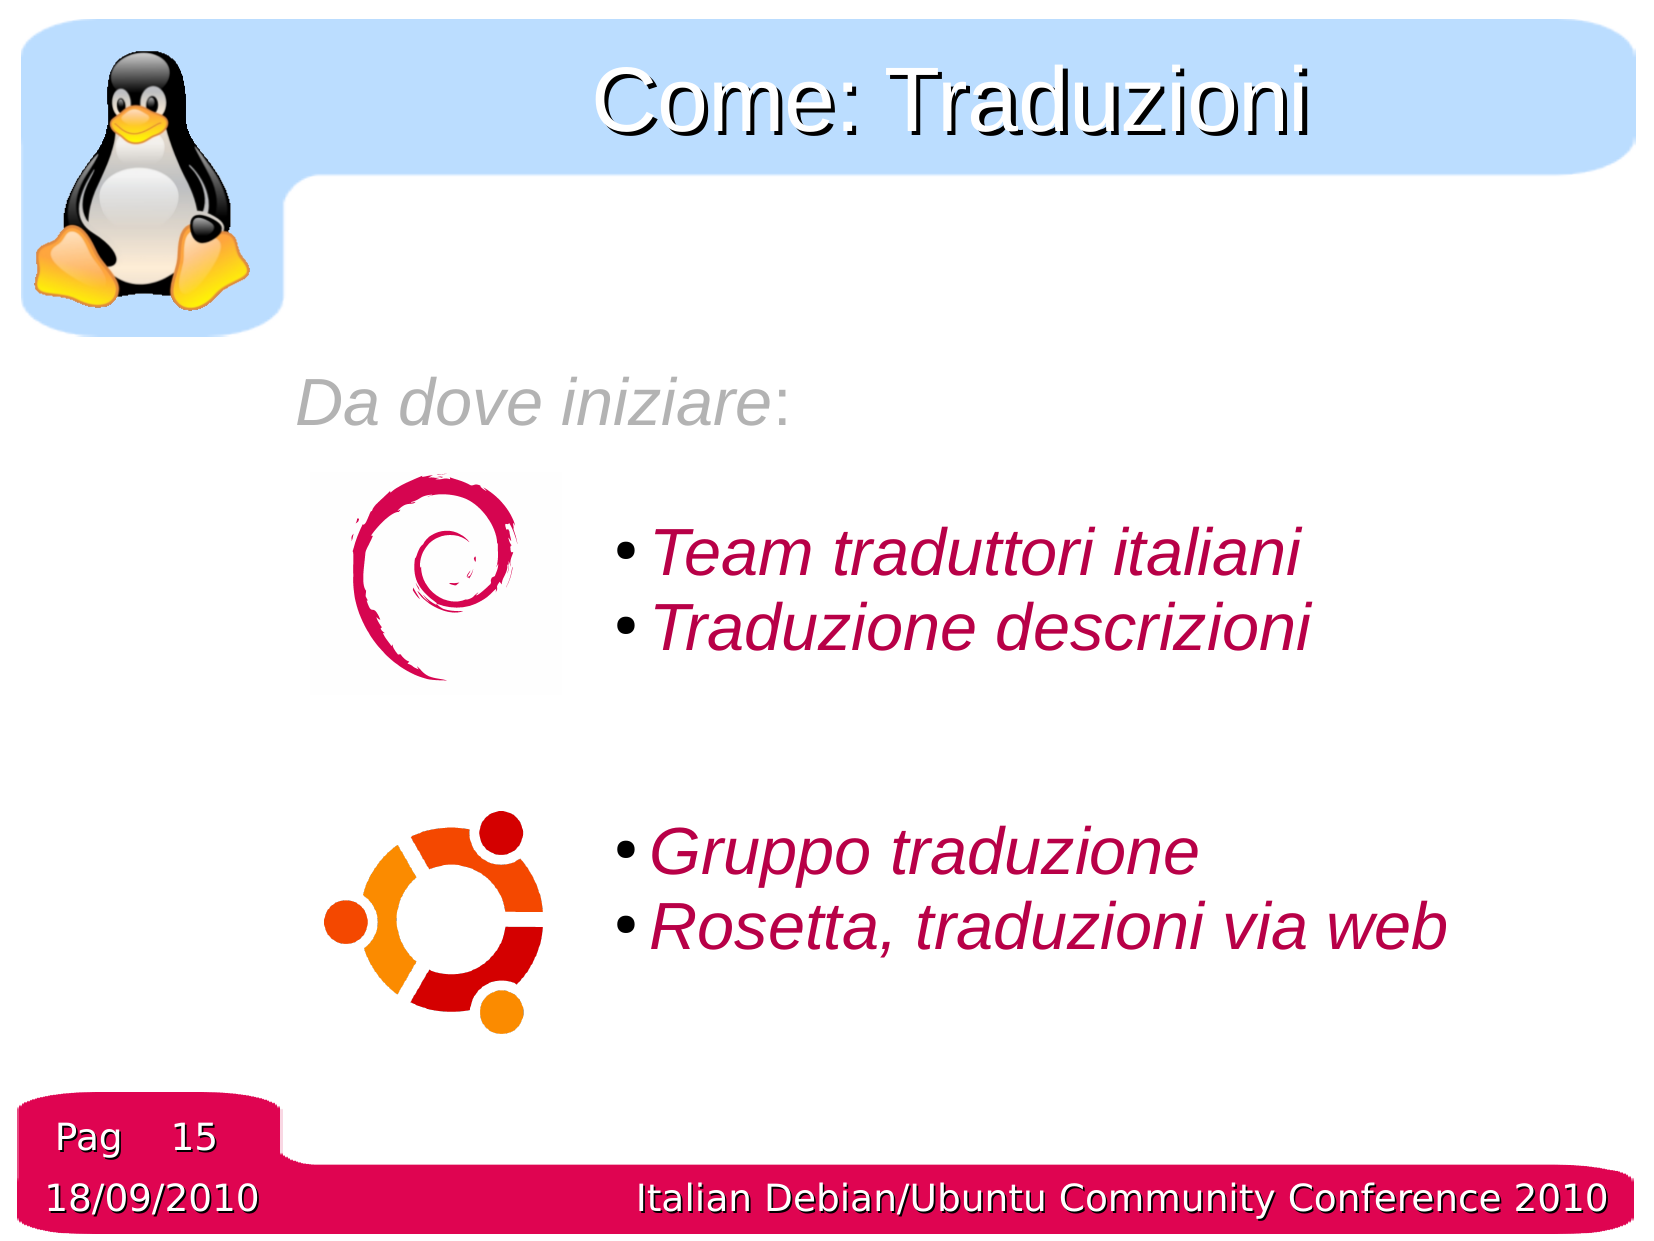

# Come: Traduzioni
Da dove iniziare:
Team traduttori italiani
Traduzione descrizioni
Gruppo traduzione
Rosetta, traduzioni via web
Pag
Italian Debian/Ubuntu Community Conference 2010
18/09/2010